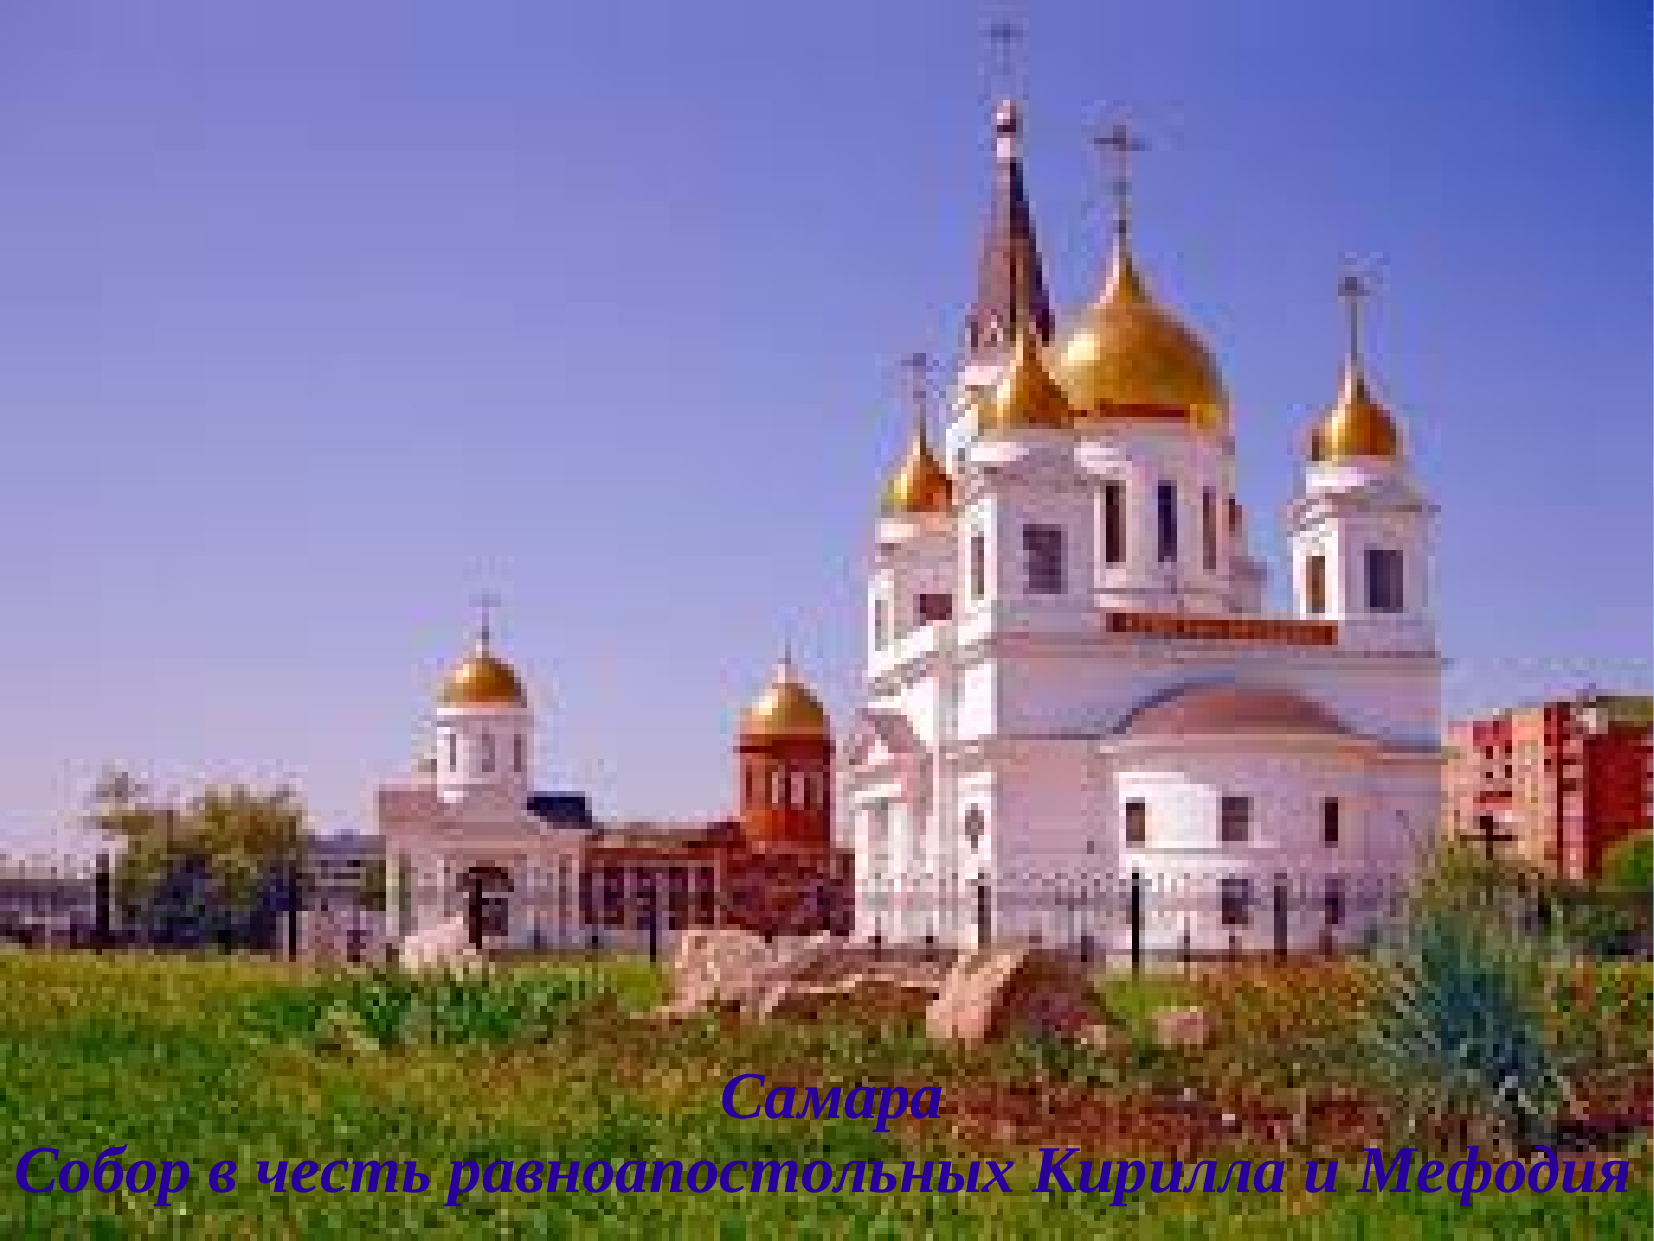

# Самара
Собор в честь равноапостольных Кирилла и Мефодия